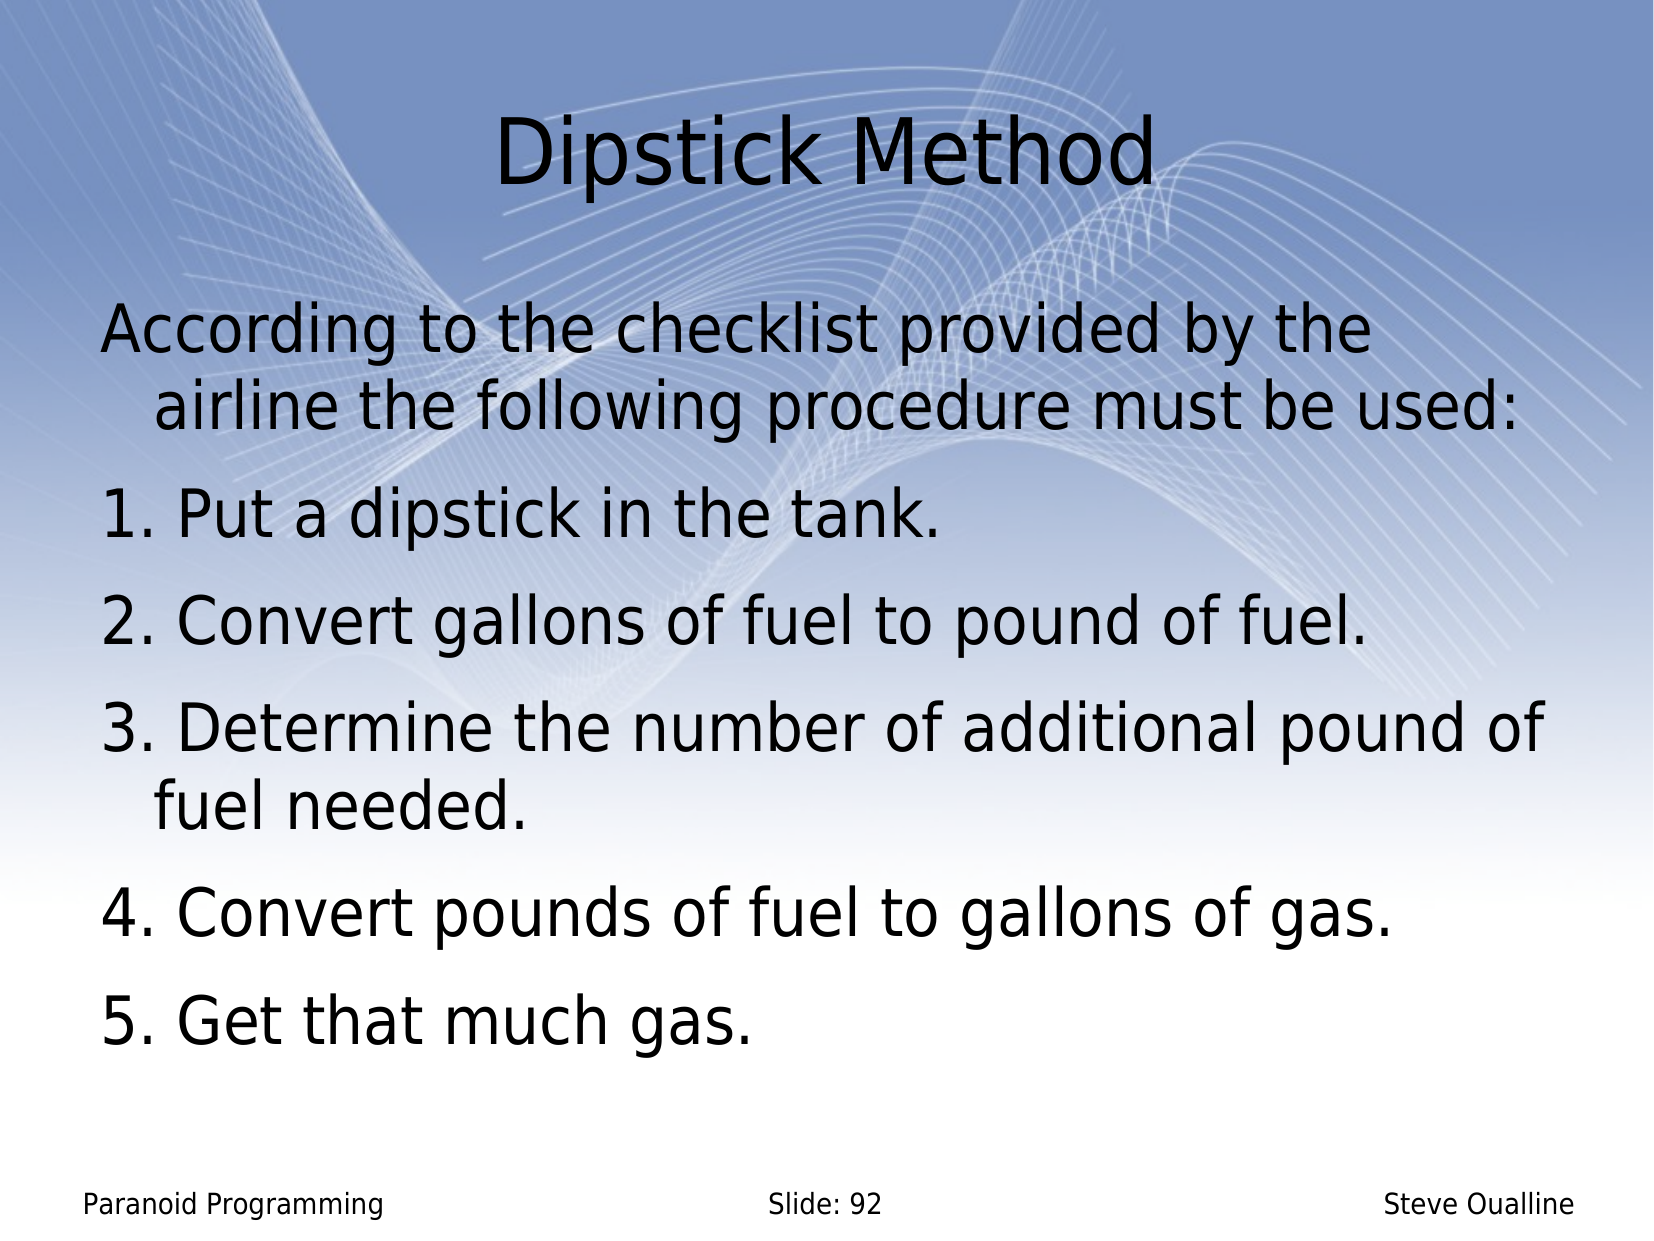

# Dipstick Method
According to the checklist provided by the airline the following procedure must be used:
1. Put a dipstick in the tank.
2. Convert gallons of fuel to pound of fuel.
3. Determine the number of additional pound of fuel needed.
4. Convert pounds of fuel to gallons of gas.
5. Get that much gas.
Paranoid Programming
Steve Oualline
92